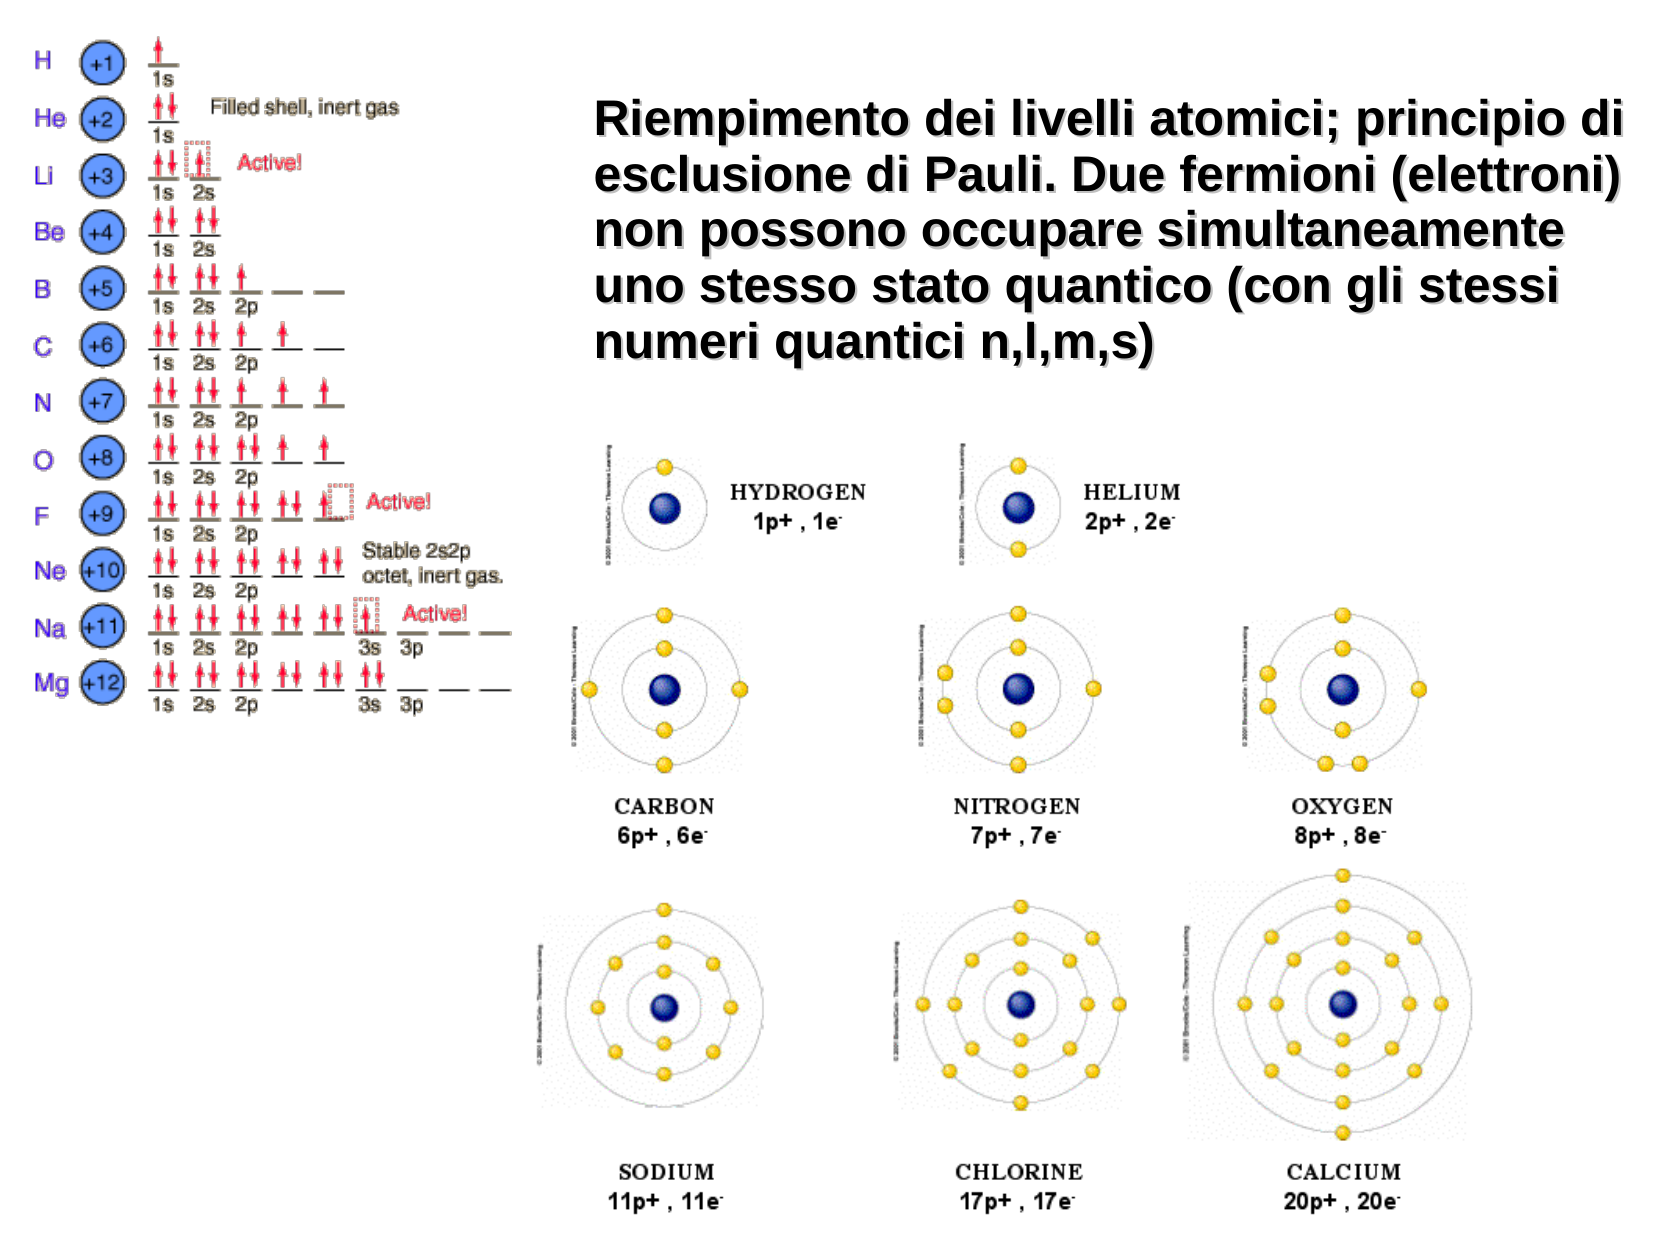

Riempimento dei livelli atomici; principio di esclusione di Pauli. Due fermioni (elettroni) non possono occupare simultaneamente uno stesso stato quantico (con gli stessi numeri quantici n,l,m,s)